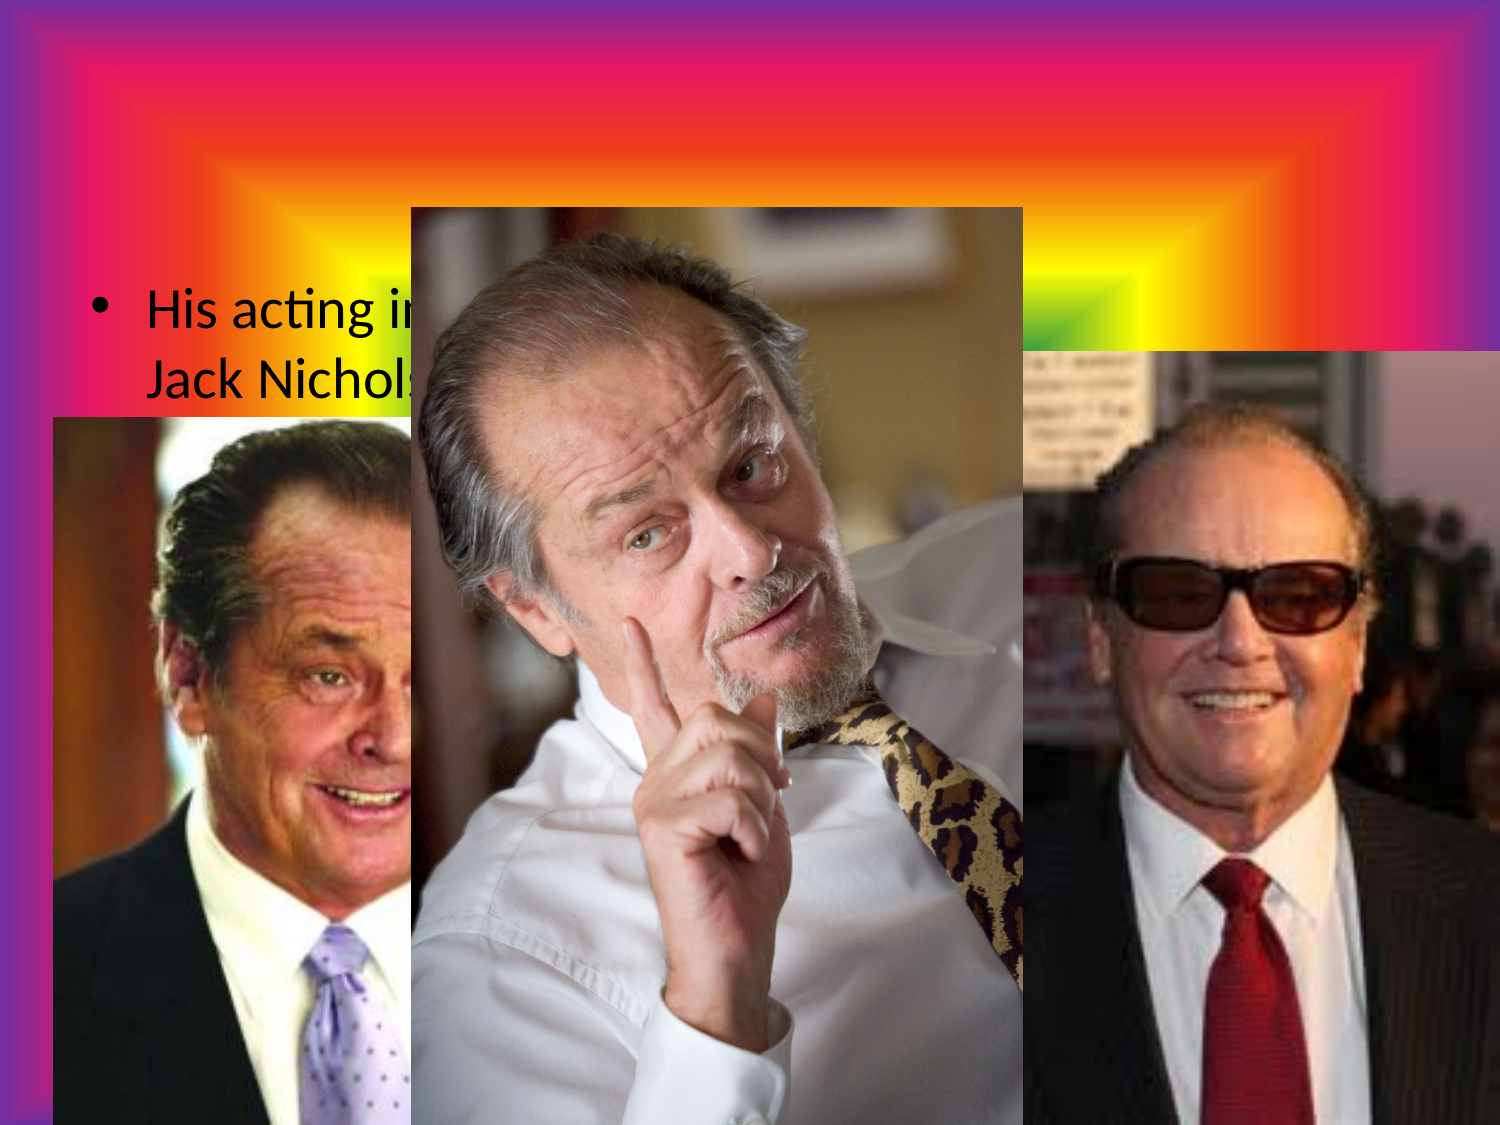

#
His acting inspiration is Jack Nicholson